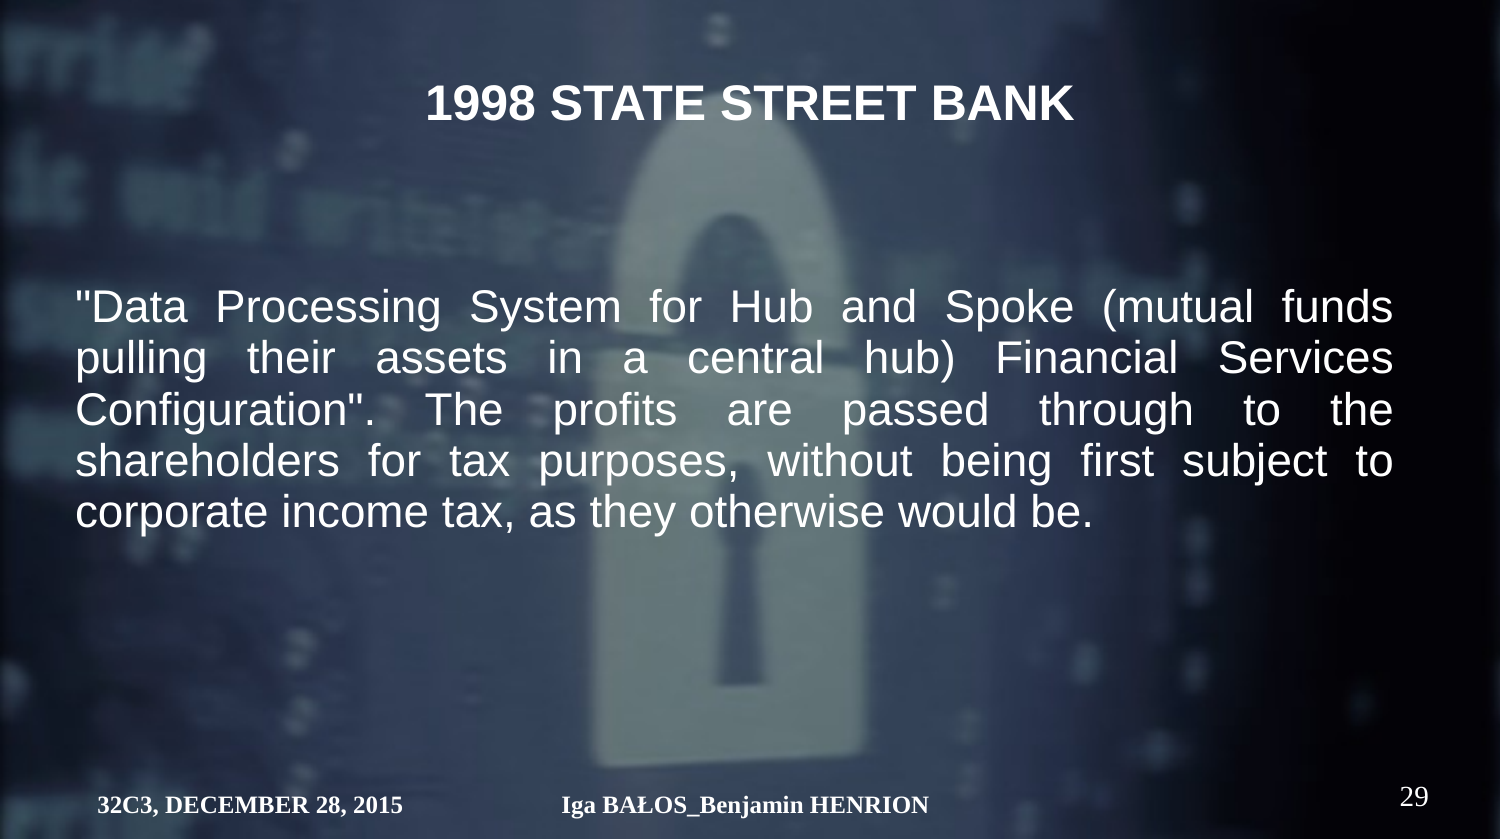

# 1998 STATE STREET BANK
"Data Processing System for Hub and Spoke (mutual funds pulling their assets in a central hub) Financial Services Configuration". The profits are passed through to the shareholders for tax purposes, without being first subject to corporate income tax, as they otherwise would be.
29
32C3, DECEMBER 22, 2015
Iga BAŁOS_Benjamin HENRION